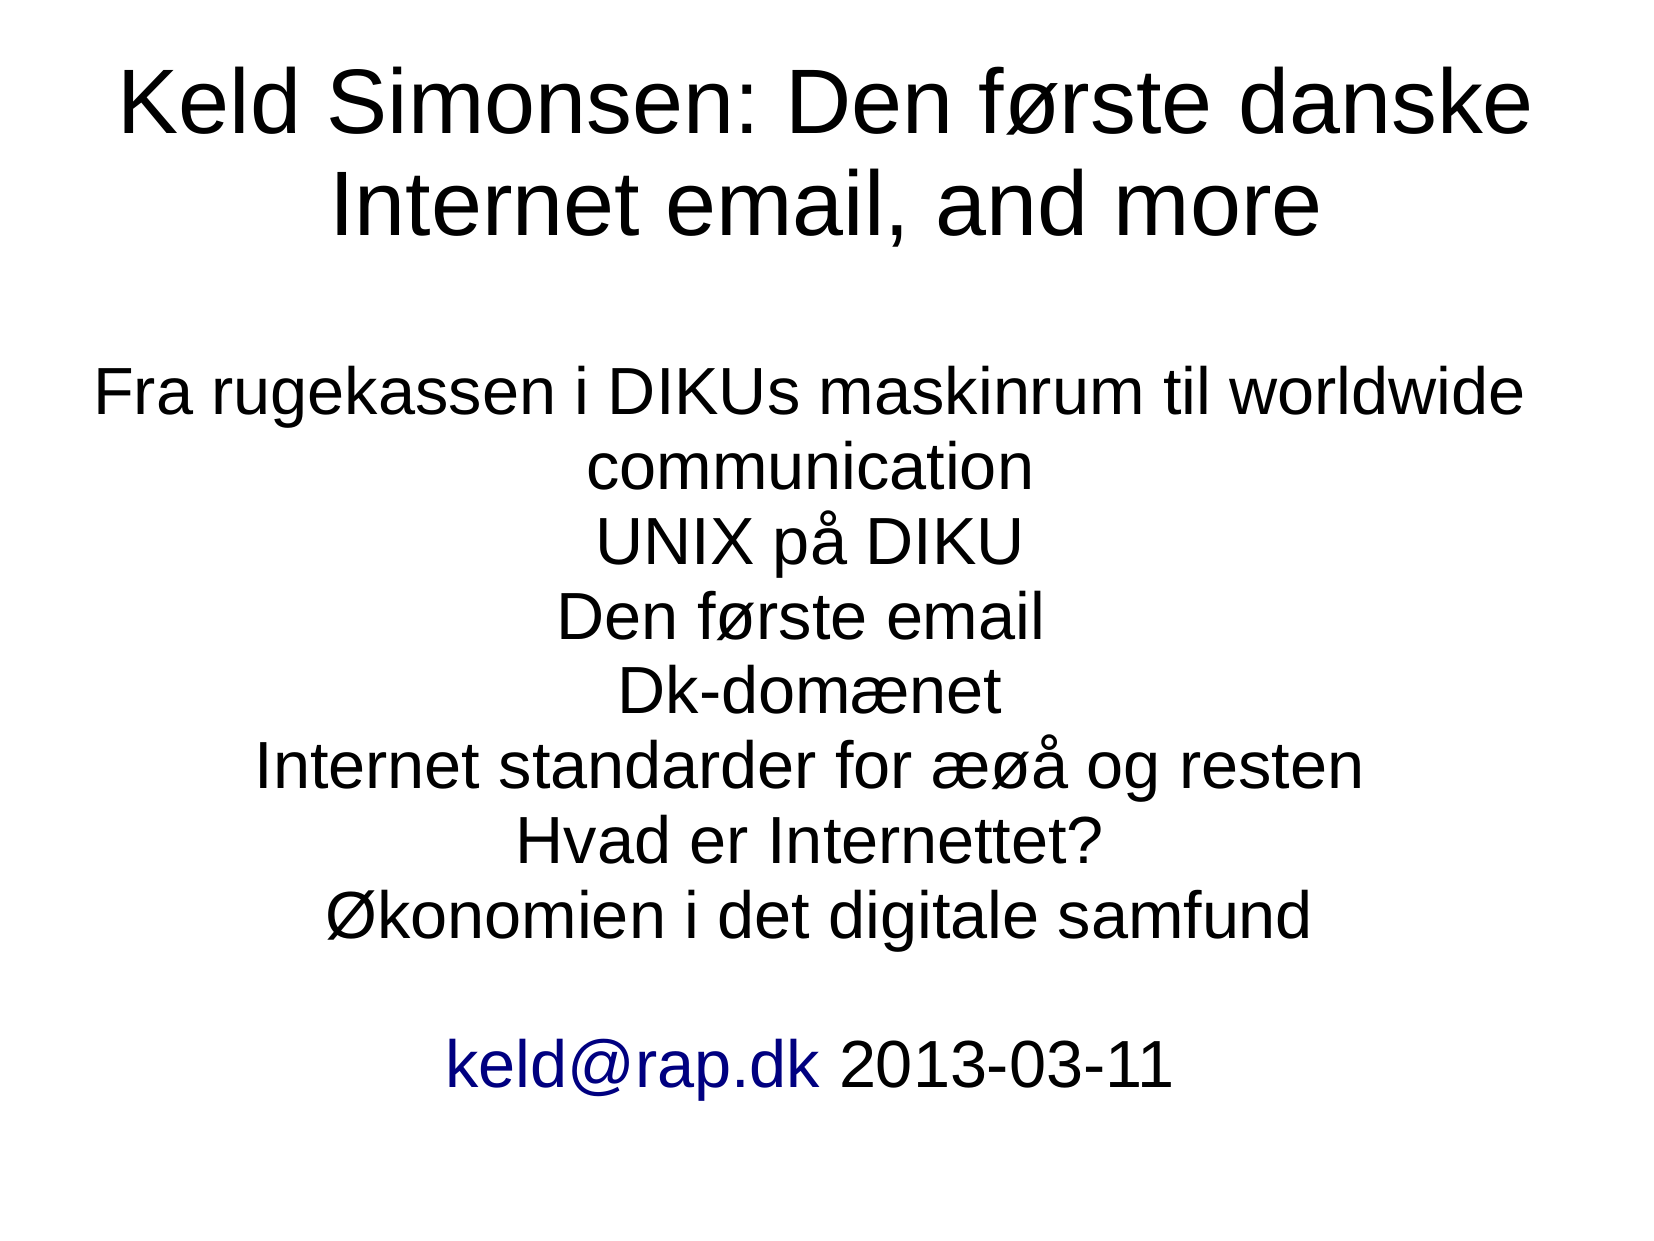

# Keld Simonsen: Den første danske Internet email, and more
Fra rugekassen i DIKUs maskinrum til worldwide communication
UNIX på DIKU
Den første email
Dk-domænet
Internet standarder for æøå og resten
Hvad er Internettet?
 Økonomien i det digitale samfund
keld@rap.dk 2013-03-11